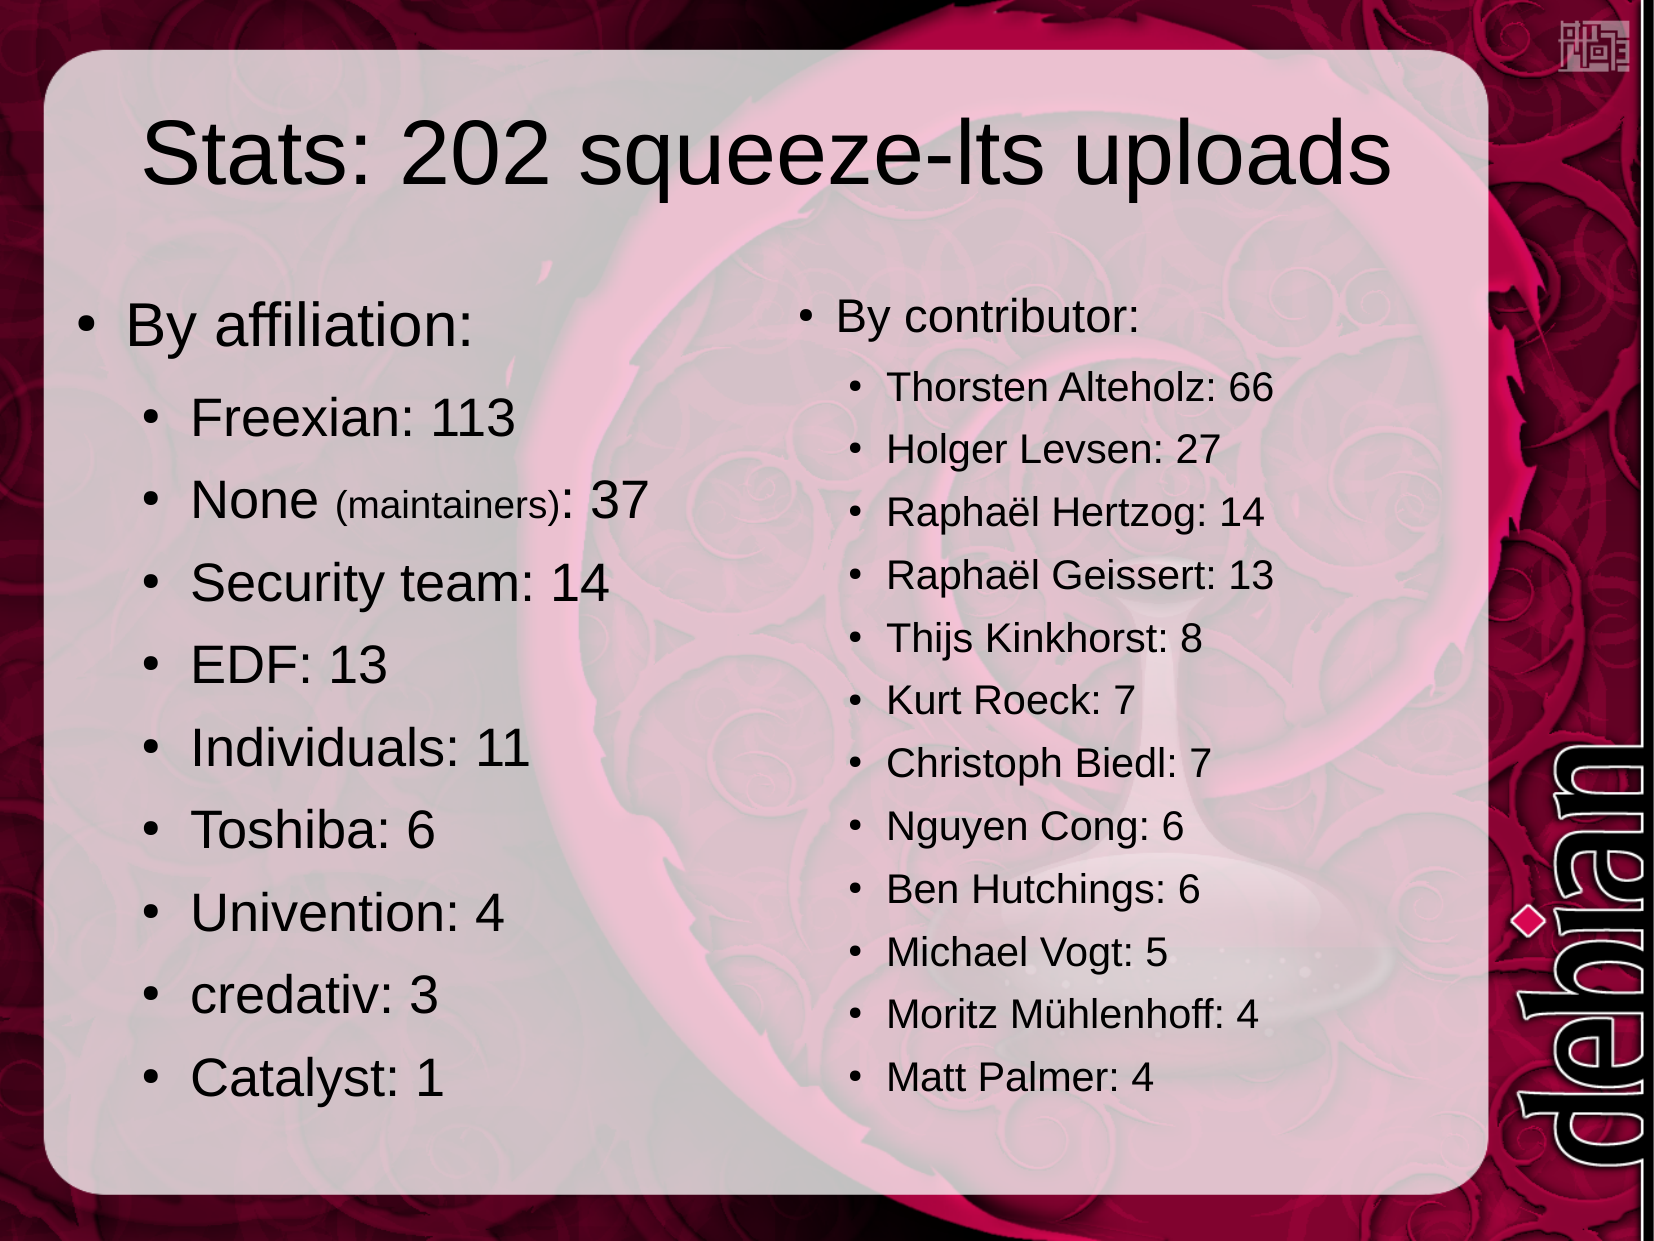

# Stats: 202 squeeze-lts uploads
By affiliation:
Freexian: 113
None (maintainers): 37
Security team: 14
EDF: 13
Individuals: 11
Toshiba: 6
Univention: 4
credativ: 3
Catalyst: 1
By contributor:
Thorsten Alteholz: 66
Holger Levsen: 27
Raphaël Hertzog: 14
Raphaël Geissert: 13
Thijs Kinkhorst: 8
Kurt Roeck: 7
Christoph Biedl: 7
Nguyen Cong: 6
Ben Hutchings: 6
Michael Vogt: 5
Moritz Mühlenhoff: 4
Matt Palmer: 4